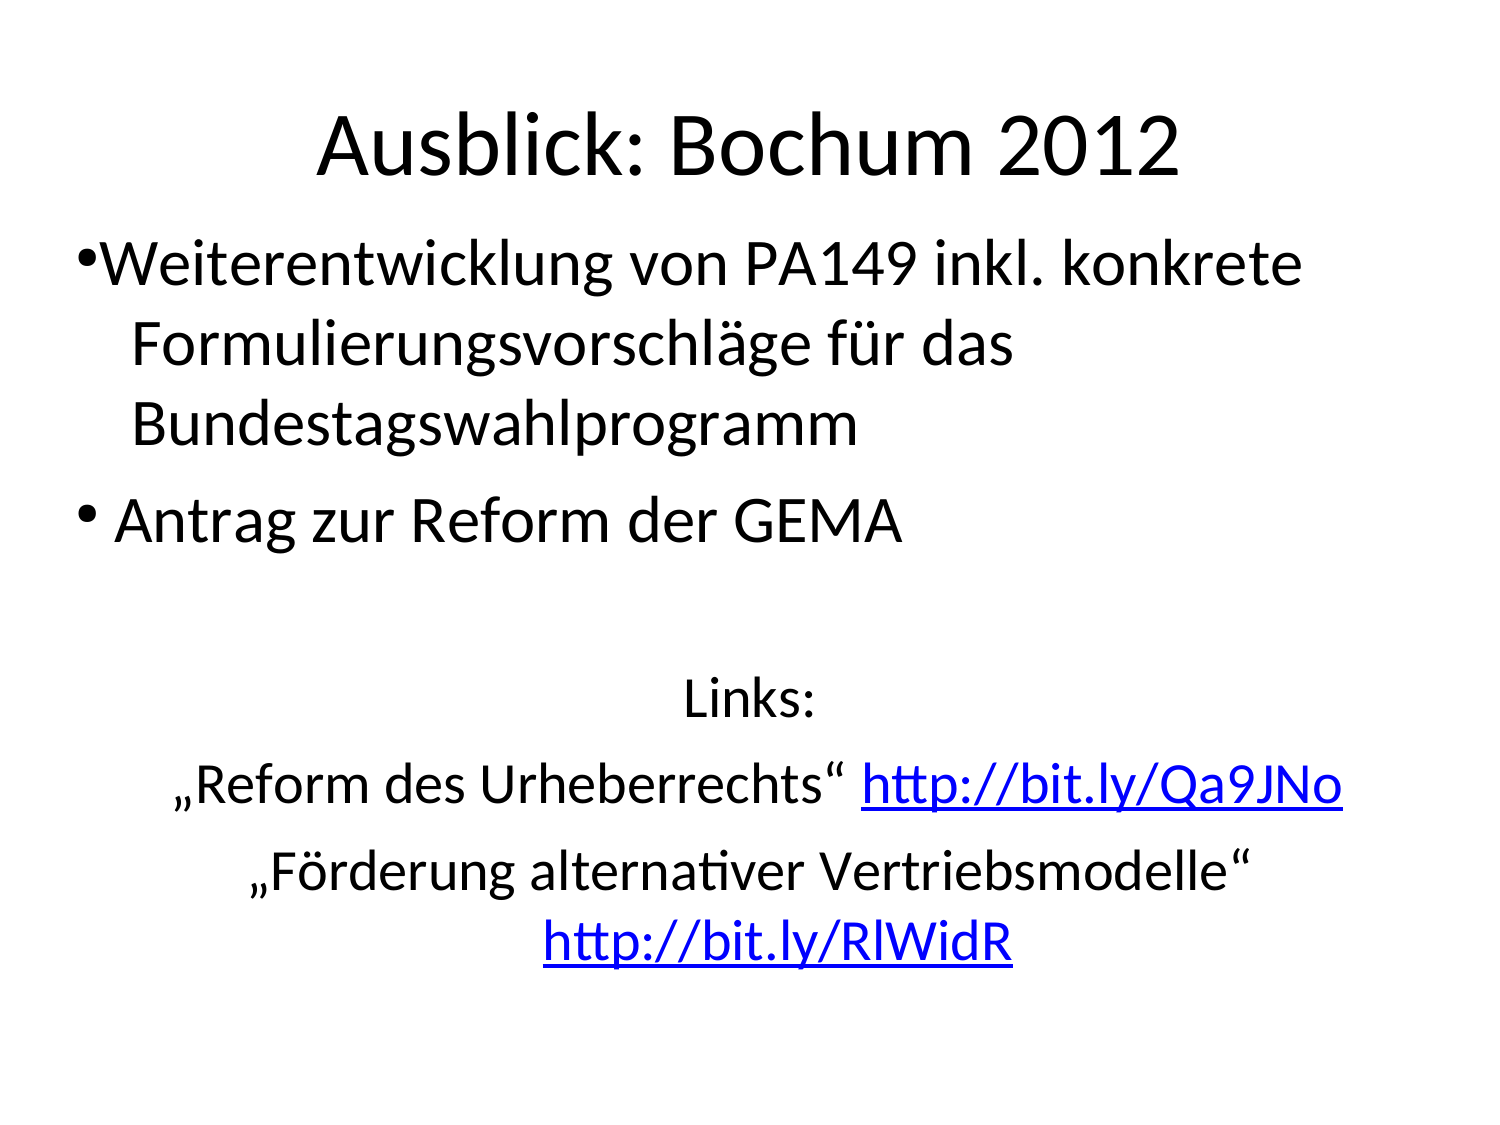

# Ausblick: Bochum 2012
Weiterentwicklung von PA149 inkl. konkrete Formulierungsvorschläge für das Bundestagswahlprogramm
 Antrag zur Reform der GEMA
Links:
 „Reform des Urheberrechts“ http://bit.ly/Qa9JNo
„Förderung alternativer Vertriebsmodelle“ http://bit.ly/RlWidR